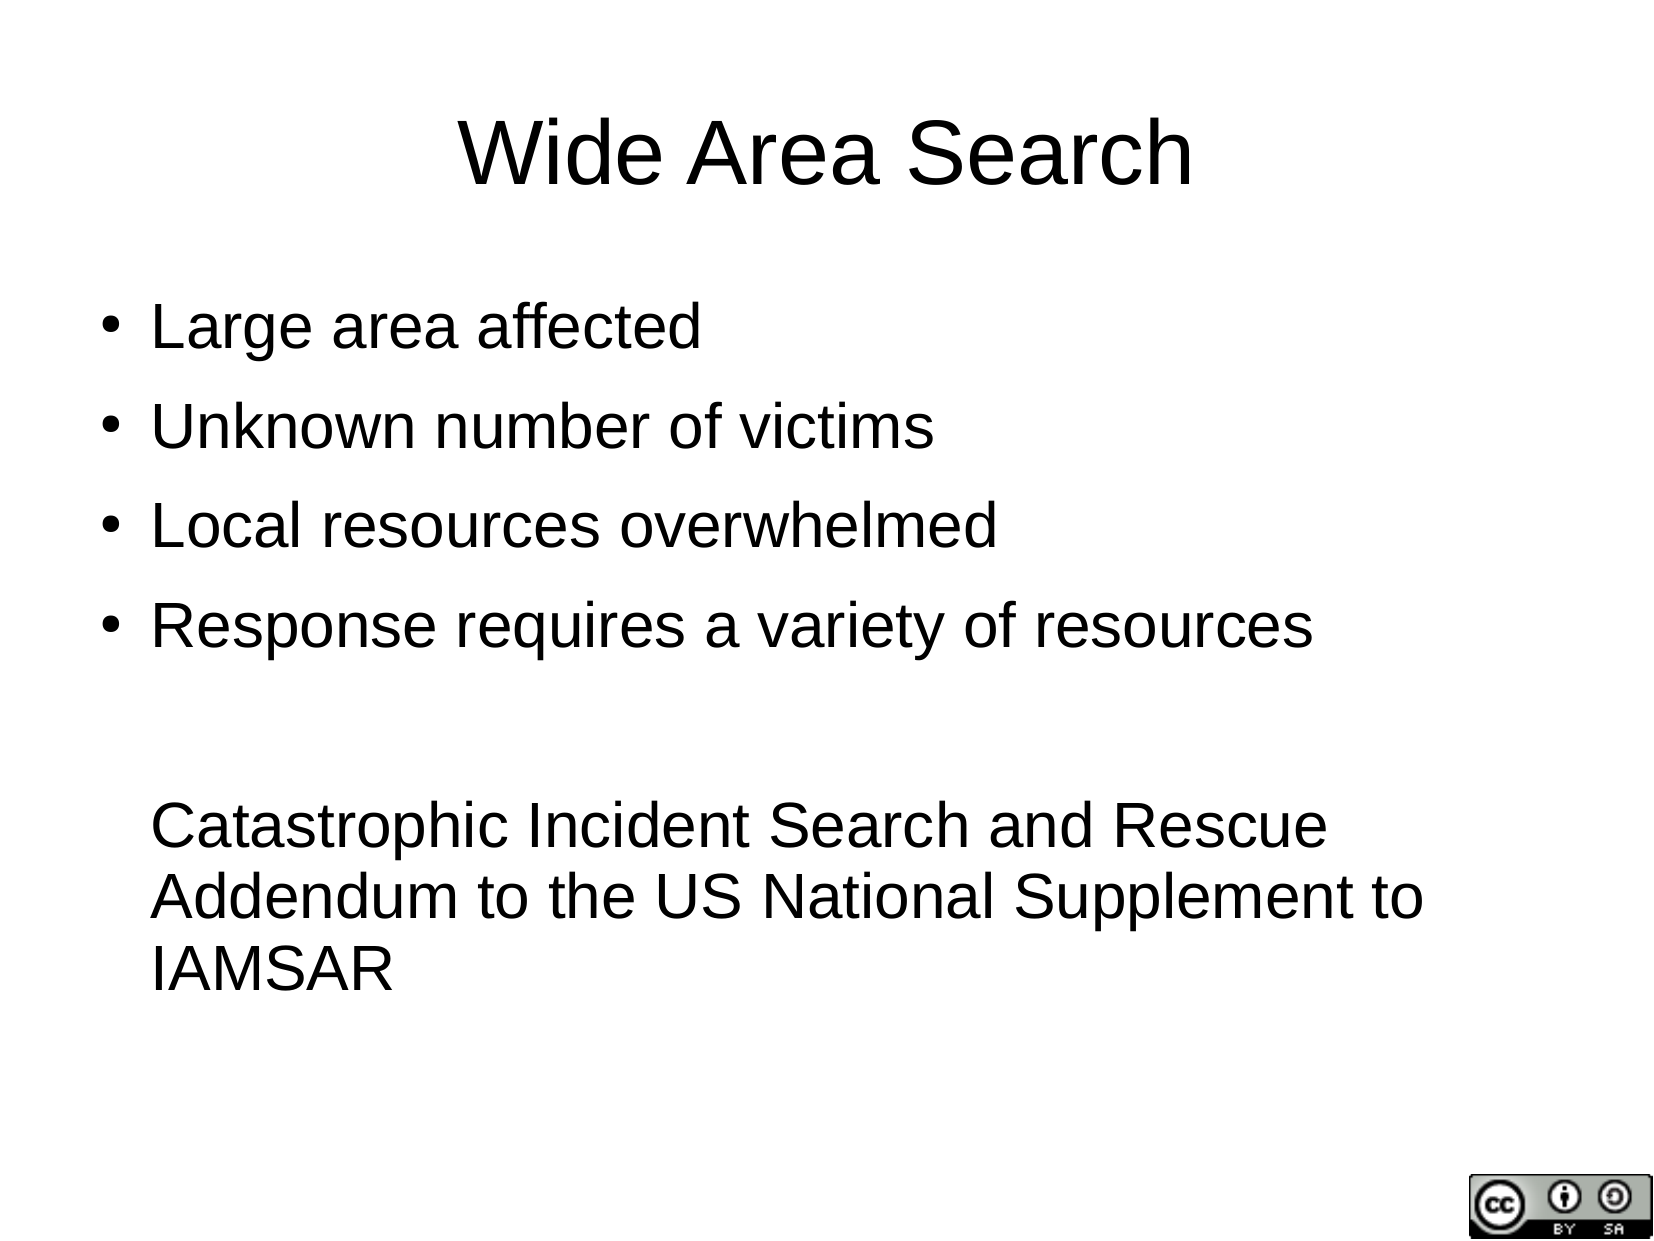

# Wide Area Search
Large area affected
Unknown number of victims
Local resources overwhelmed
Response requires a variety of resources
Catastrophic Incident Search and Rescue Addendum to the US National Supplement to IAMSAR